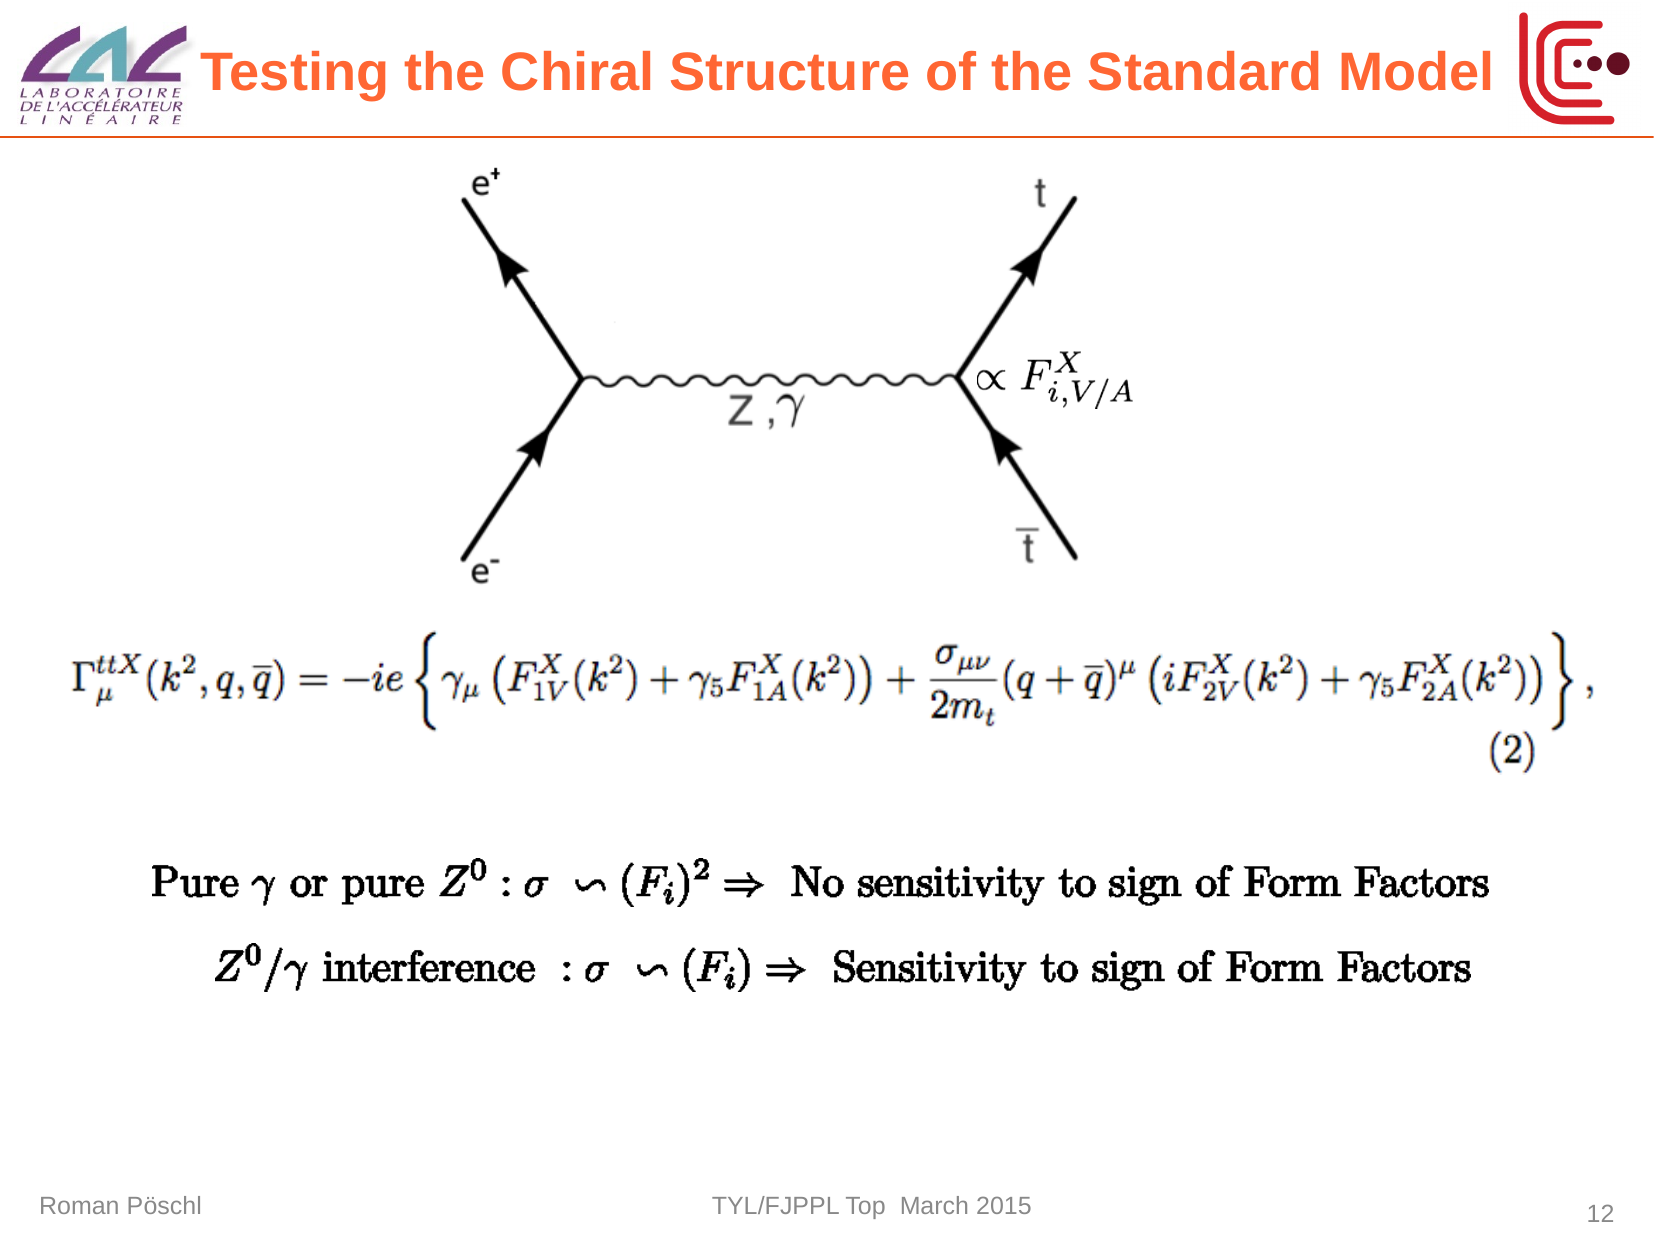

# Testing the Chiral Structure of the Standard Model